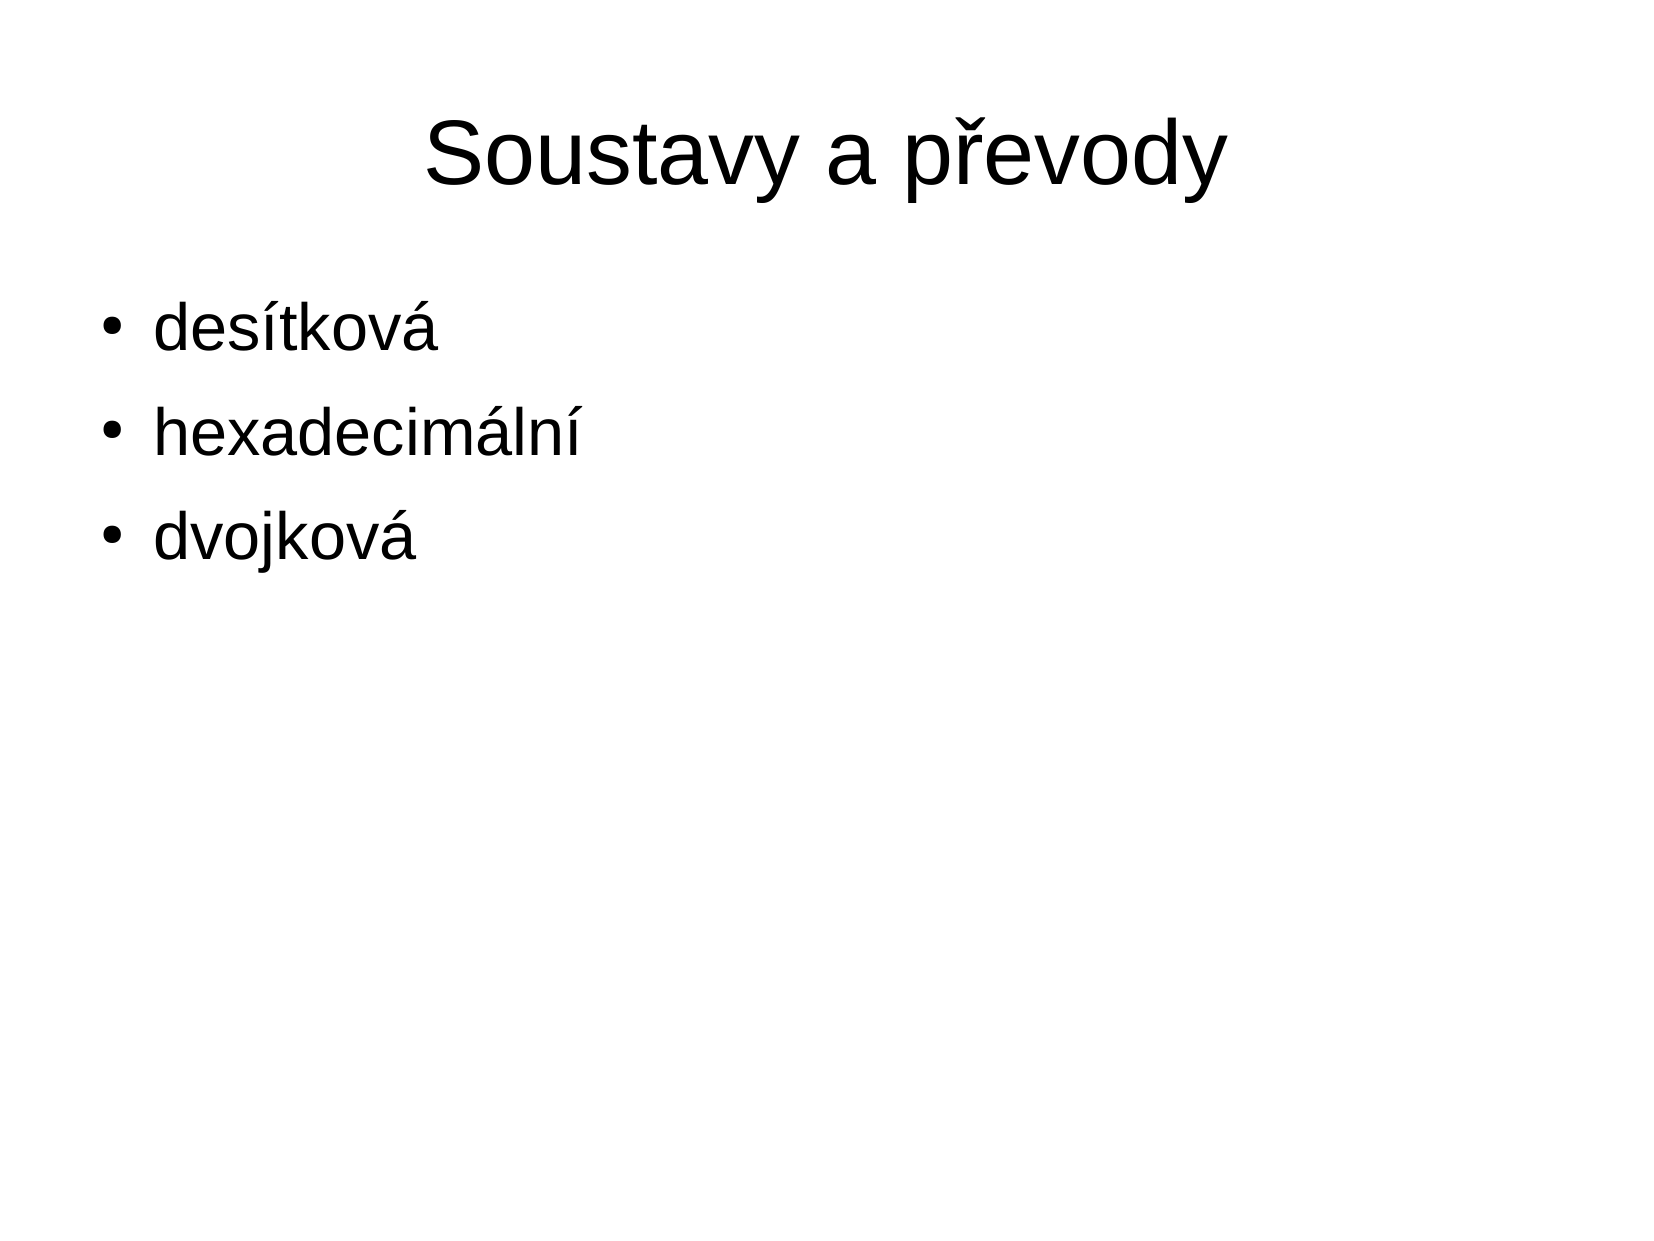

# Soustavy a převody
desítková
hexadecimální
dvojková